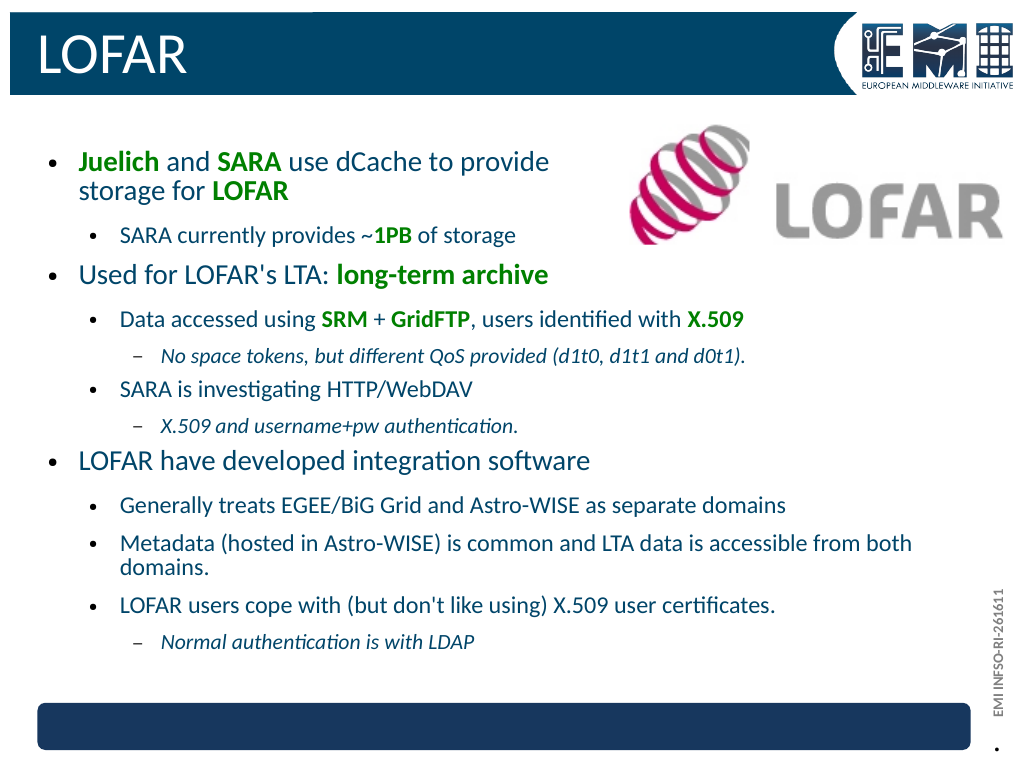

# LOFAR
Juelich and SARA use dCache to provide
storage for LOFAR
SARA currently provides ~1PB of storage
Used for LOFAR's LTA: long-term archive
Data accessed using SRM + GridFTP, users identified with X.509
No space tokens, but different QoS provided (d1t0, d1t1 and d0t1).
SARA is investigating HTTP/WebDAV
X.509 and username+pw authentication.
LOFAR have developed integration software
Generally treats EGEE/BiG Grid and Astro-WISE as separate domains
Metadata (hosted in Astro-WISE) is common and LTA data is accessible from both domains.
LOFAR users cope with (but don't like using) X.509 user certificates.
Normal authentication is with LDAP